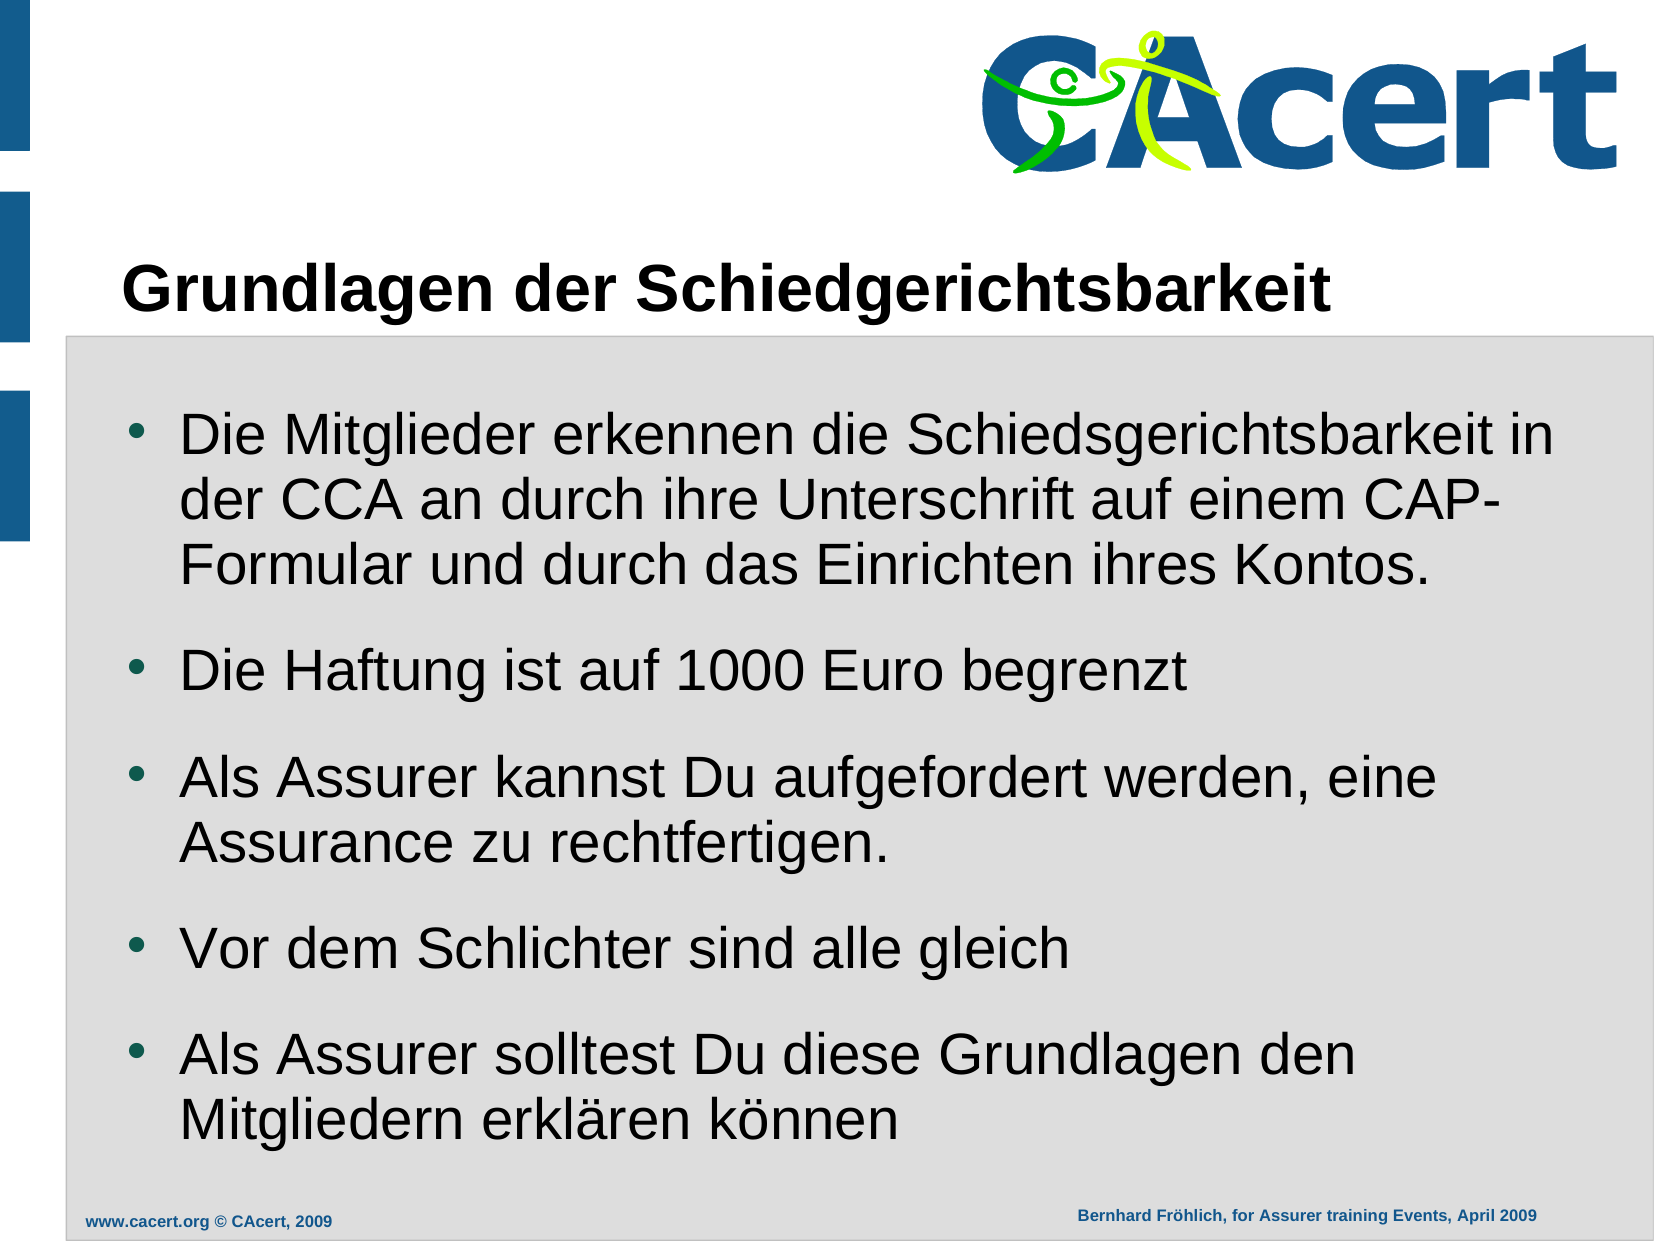

# Grundlagen der Schiedgerichtsbarkeit
Die Mitglieder erkennen die Schiedsgerichtsbarkeit in der CCA an durch ihre Unterschrift auf einem CAP-Formular und durch das Einrichten ihres Kontos.
Die Haftung ist auf 1000 Euro begrenzt
Als Assurer kannst Du aufgefordert werden, eine Assurance zu rechtfertigen.
Vor dem Schlichter sind alle gleich
Als Assurer solltest Du diese Grundlagen den Mitgliedern erklären können